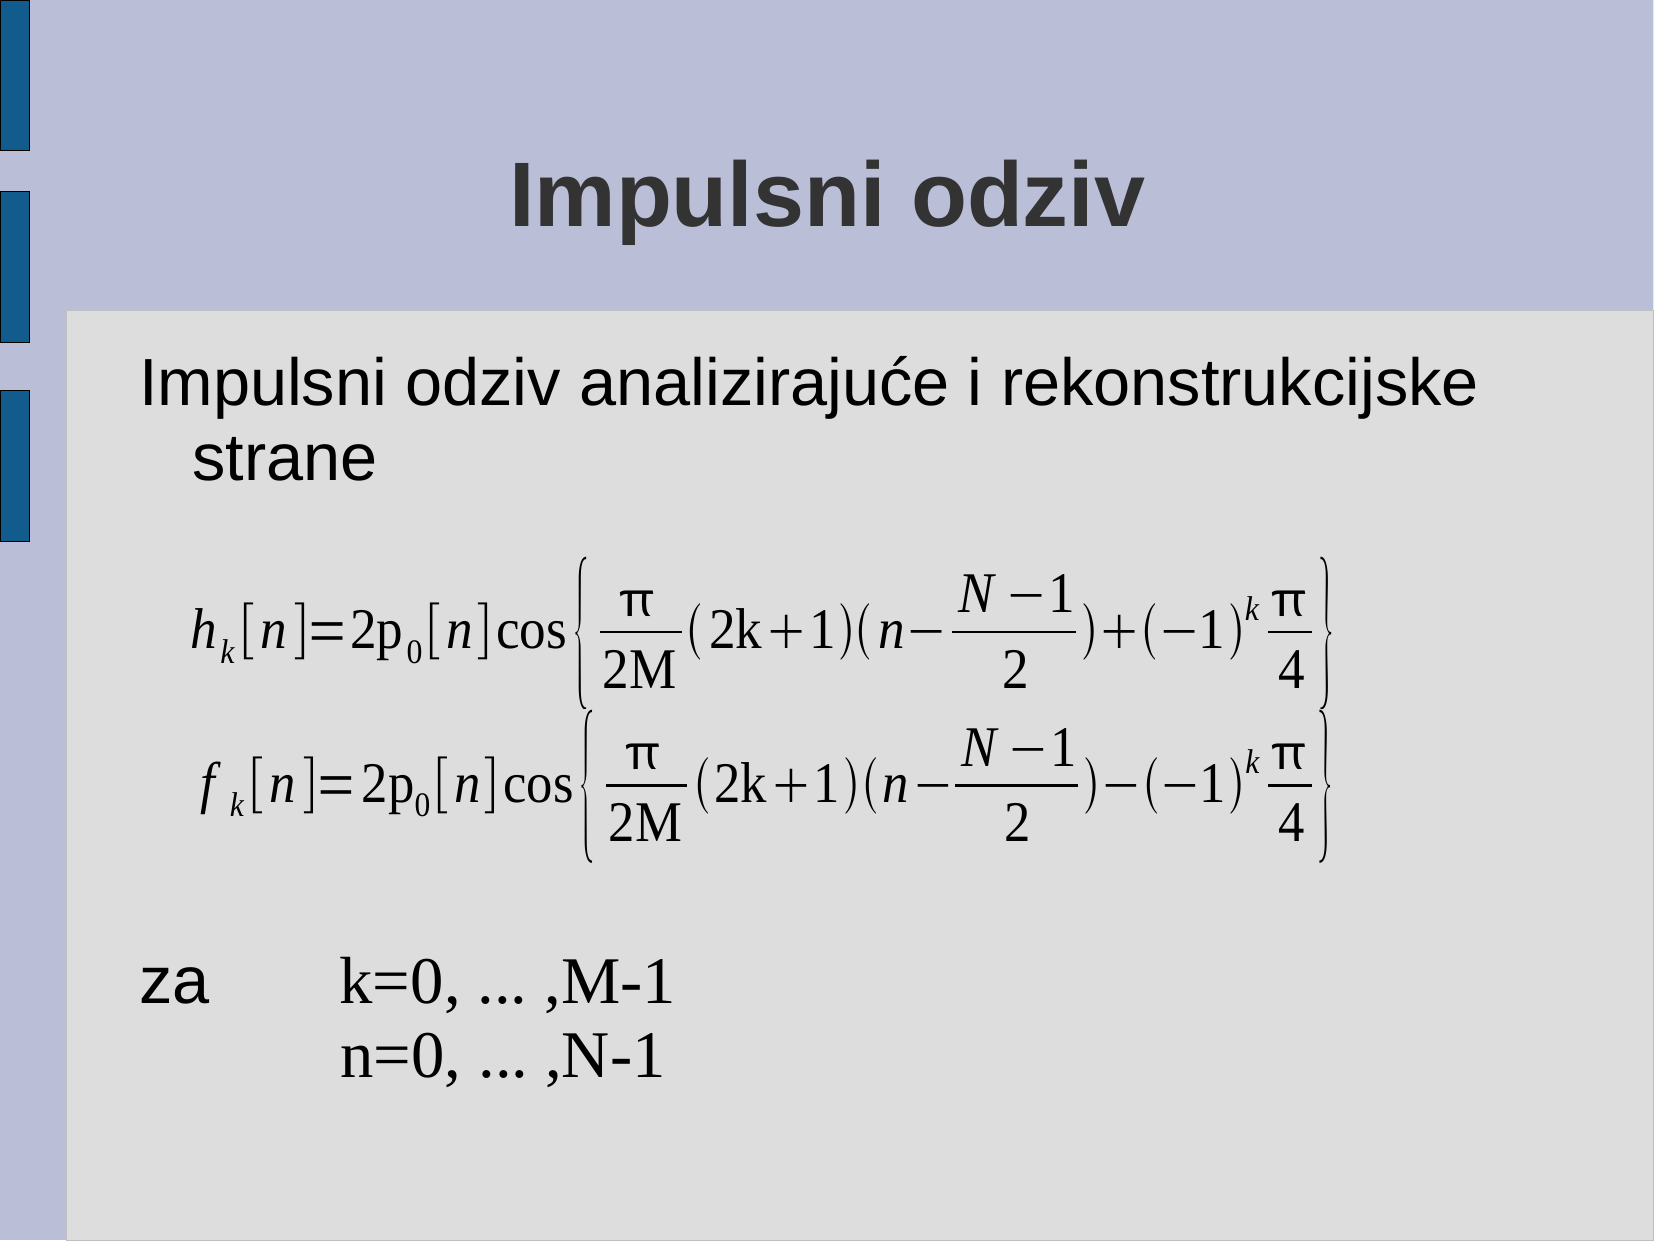

# Impulsni odziv
Impulsni odziv analizirajuće i rekonstrukcijske strane
za k=0, ... ,M-1
 n=0, ... ,N-1